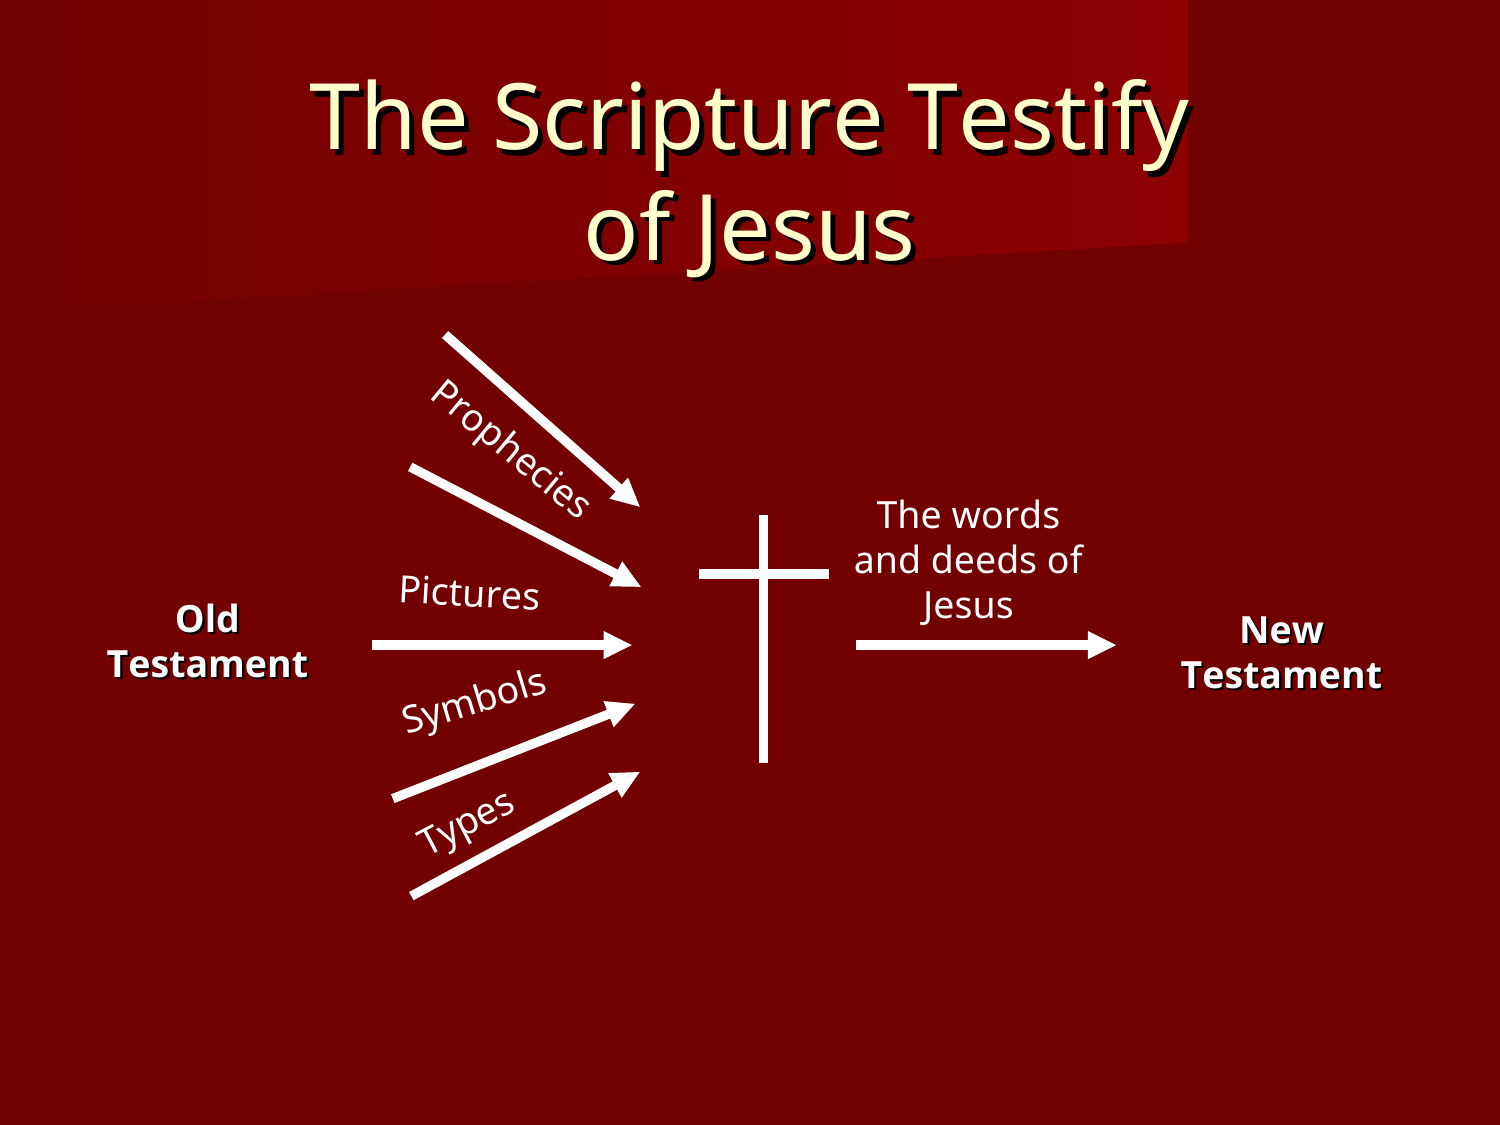

# The Scripture Testify of Jesus
Prophecies
The words and deeds of Jesus
Pictures
Old Testament
New Testament
Symbols
Types